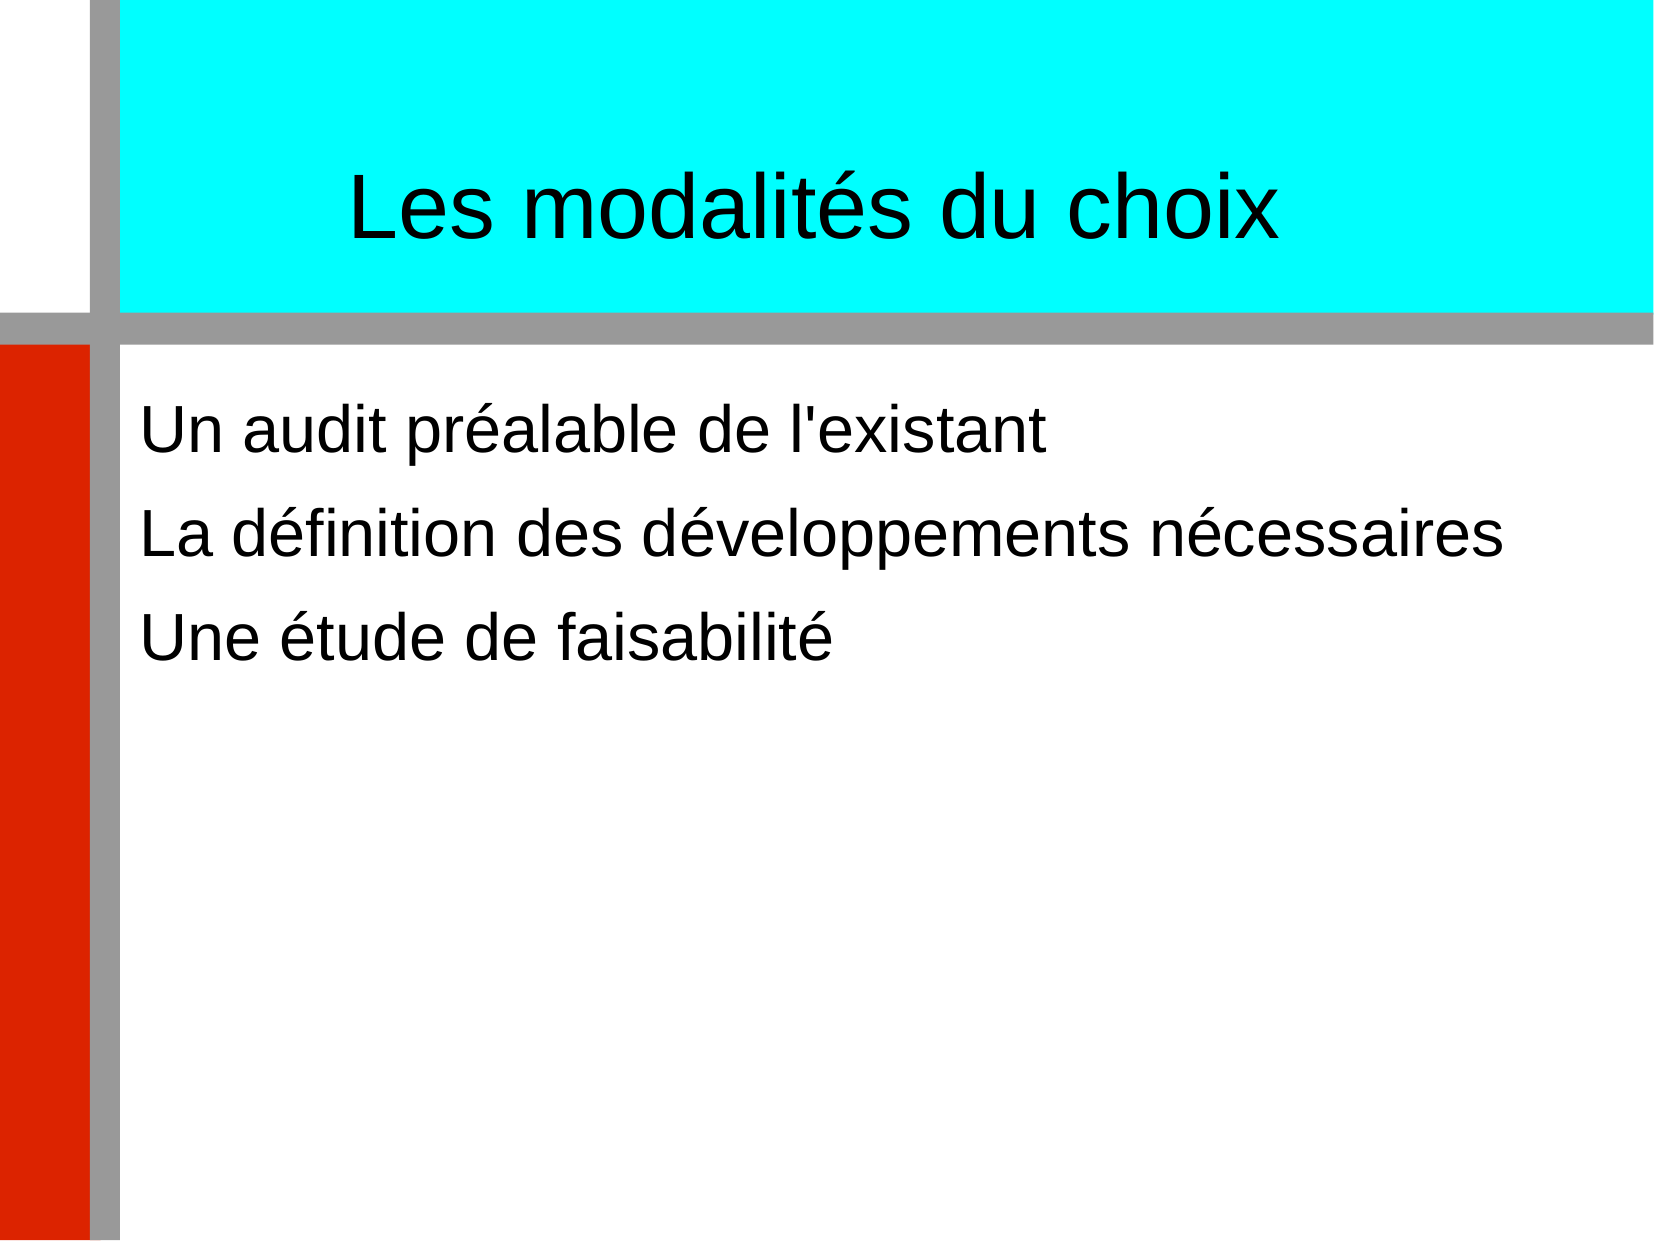

# Les modalités du choix
Un audit préalable de l'existant
La définition des développements nécessaires
Une étude de faisabilité